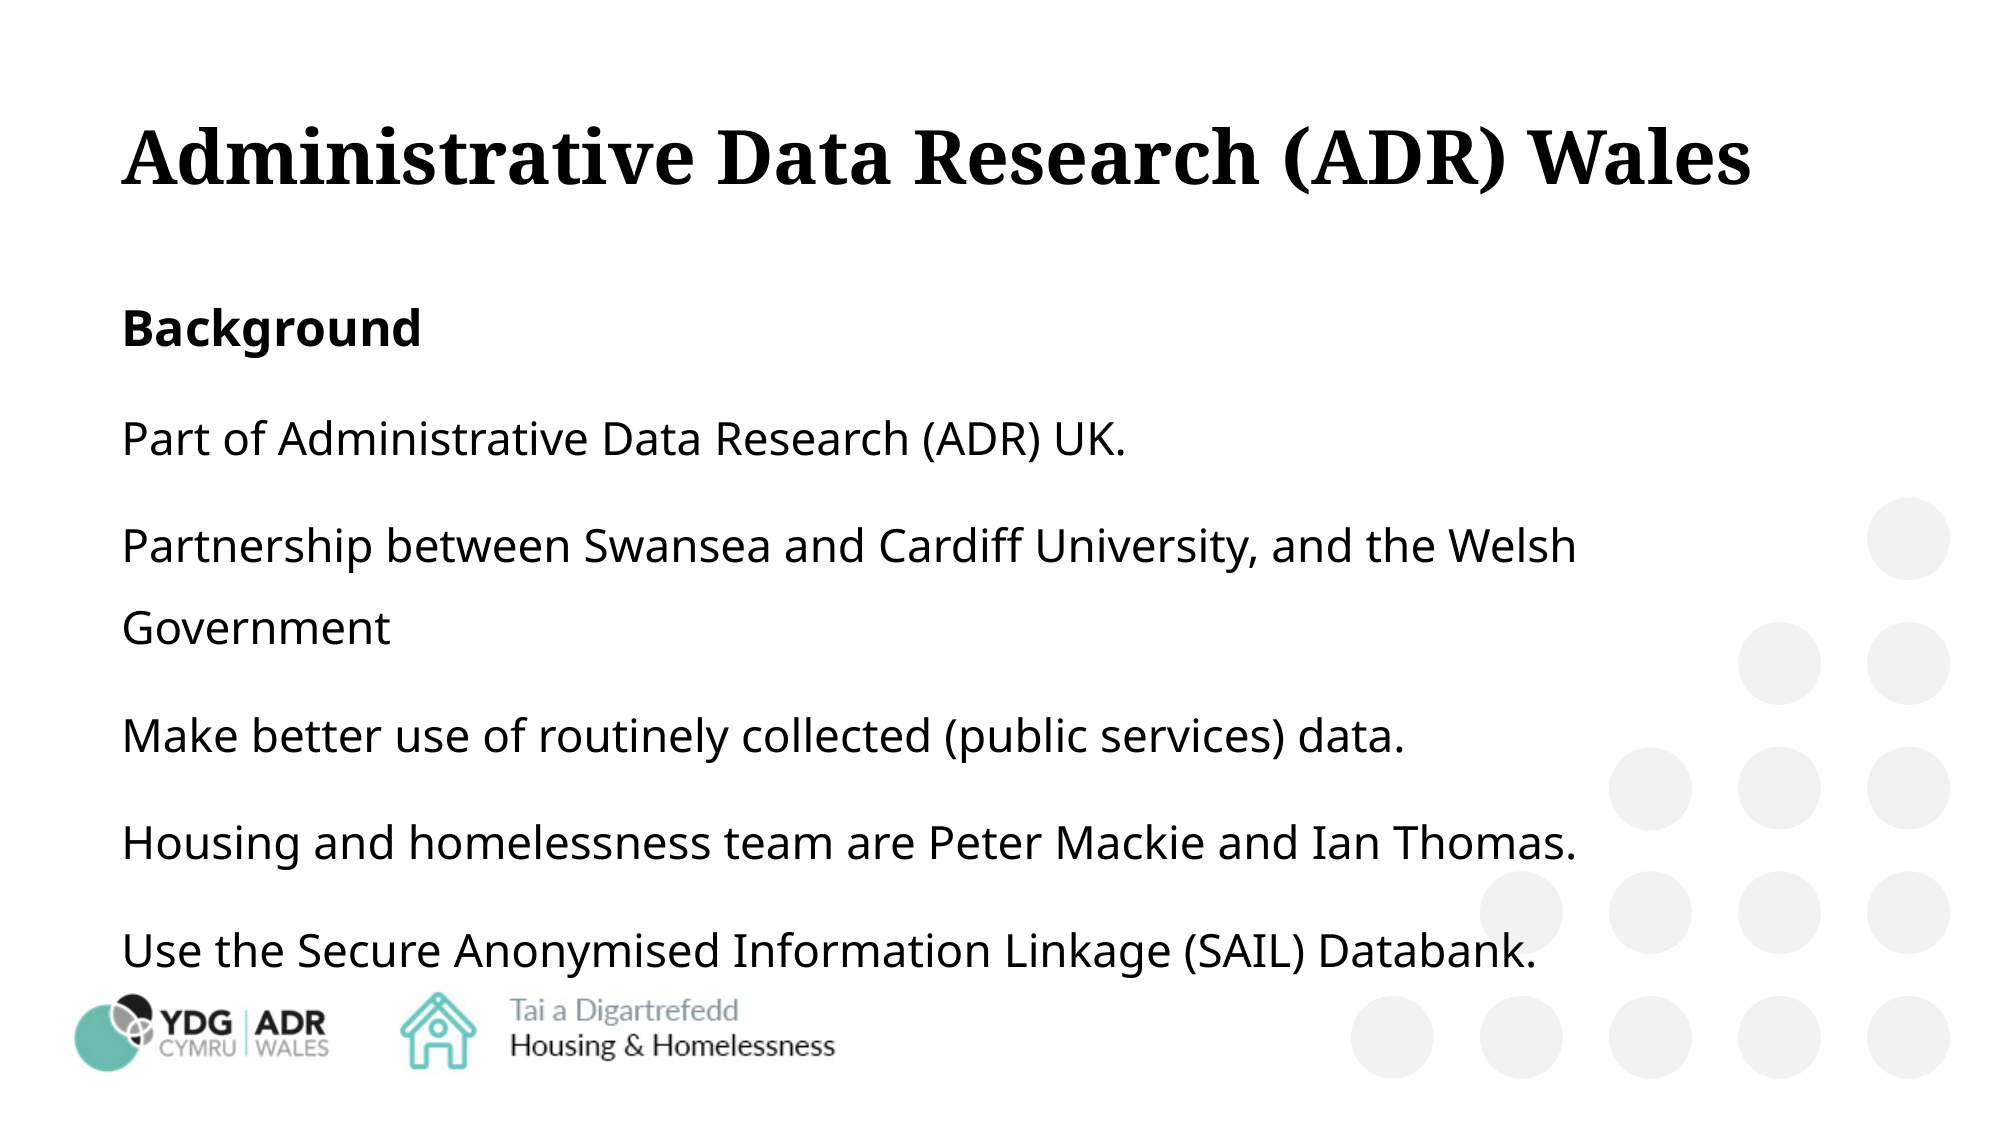

Administrative Data Research (ADR) Wales
Background
Part of Administrative Data Research (ADR) UK.
Partnership between Swansea and Cardiff University, and the Welsh Government
Make better use of routinely collected (public services) data.
Housing and homelessness team are Peter Mackie and Ian Thomas.
Use the Secure Anonymised Information Linkage (SAIL) Databank.